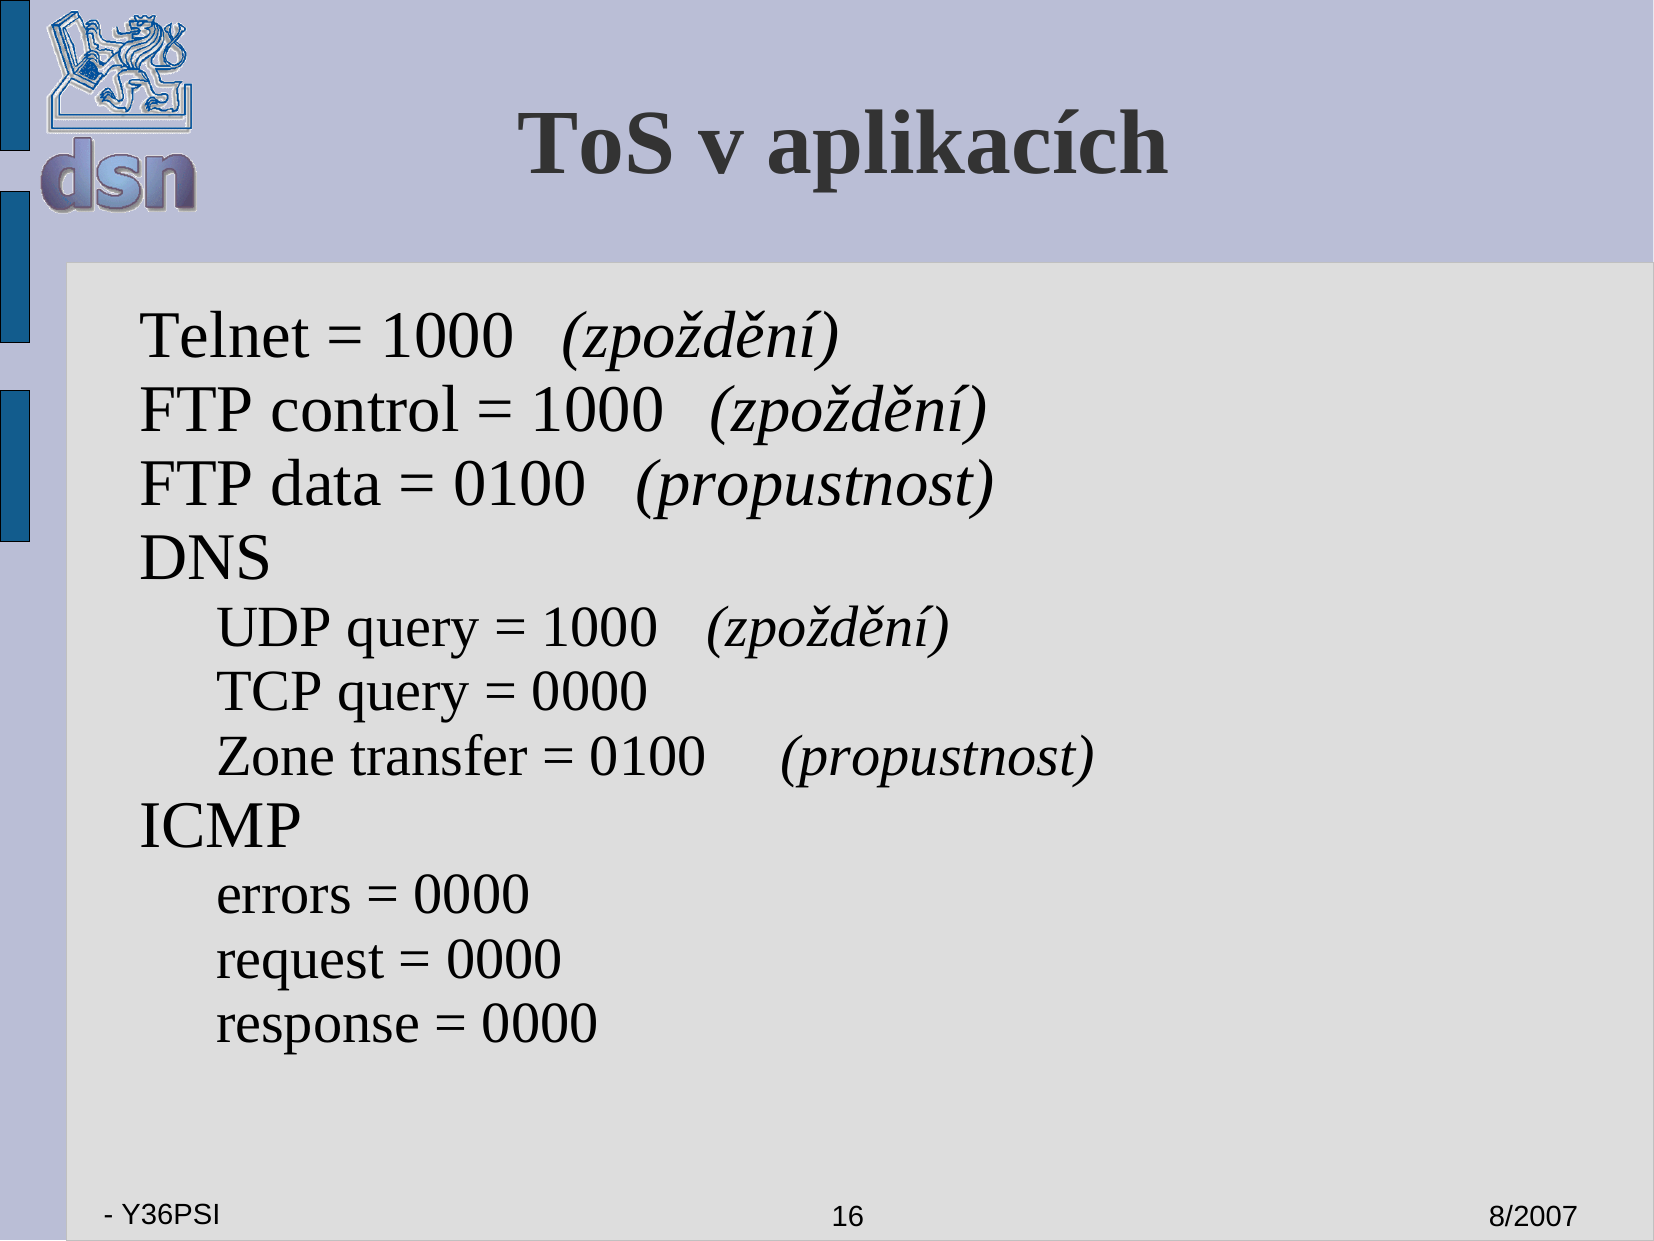

# ToS v aplikacích
Telnet = 1000	(zpoždění)
FTP control = 1000	(zpoždění)
FTP data = 0100	(propustnost)
DNS
UDP query = 1000	(zpoždění)
TCP query = 0000
Zone transfer = 0100	(propustnost)
ICMP
errors = 0000
request = 0000
response = 0000